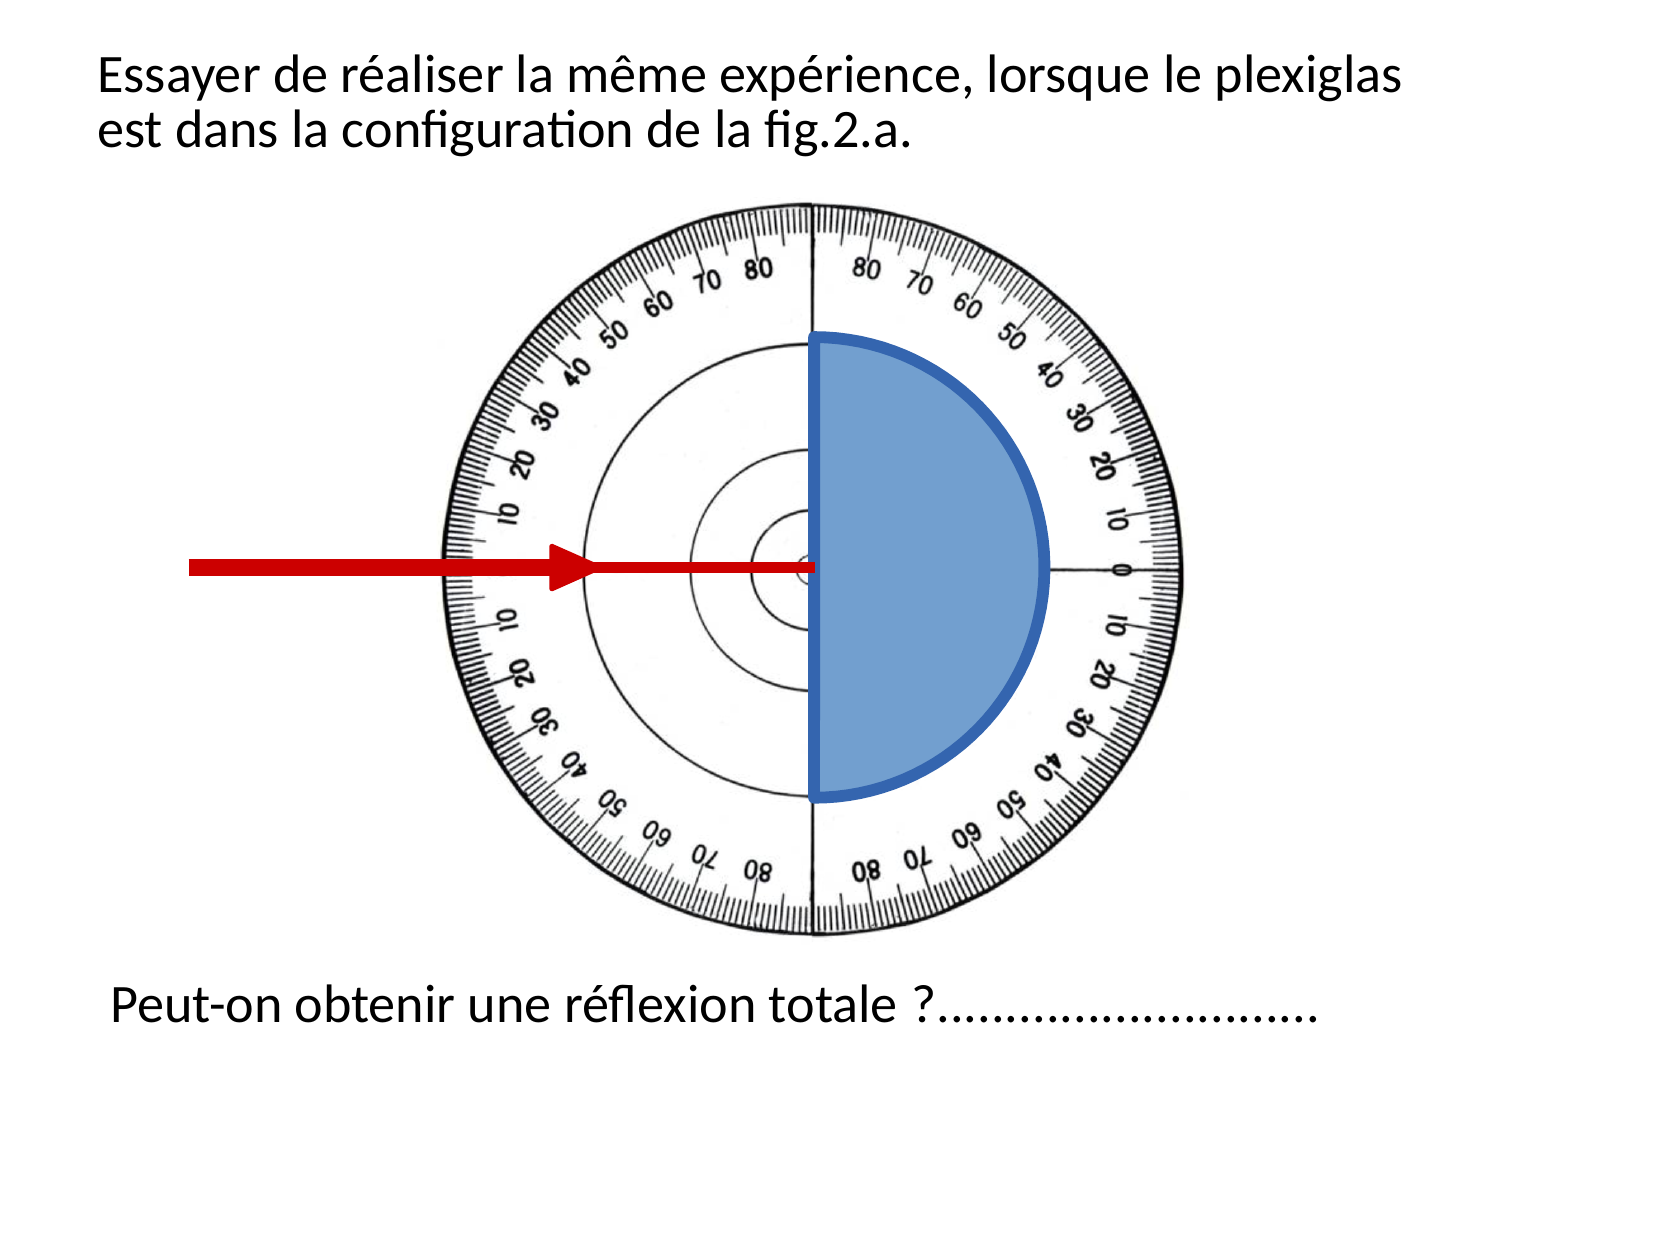

Essayer de réaliser la même expérience, lorsque le plexiglas est dans la configuration de la fig.2.a.
Peut-on obtenir une réflexion totale ?............................